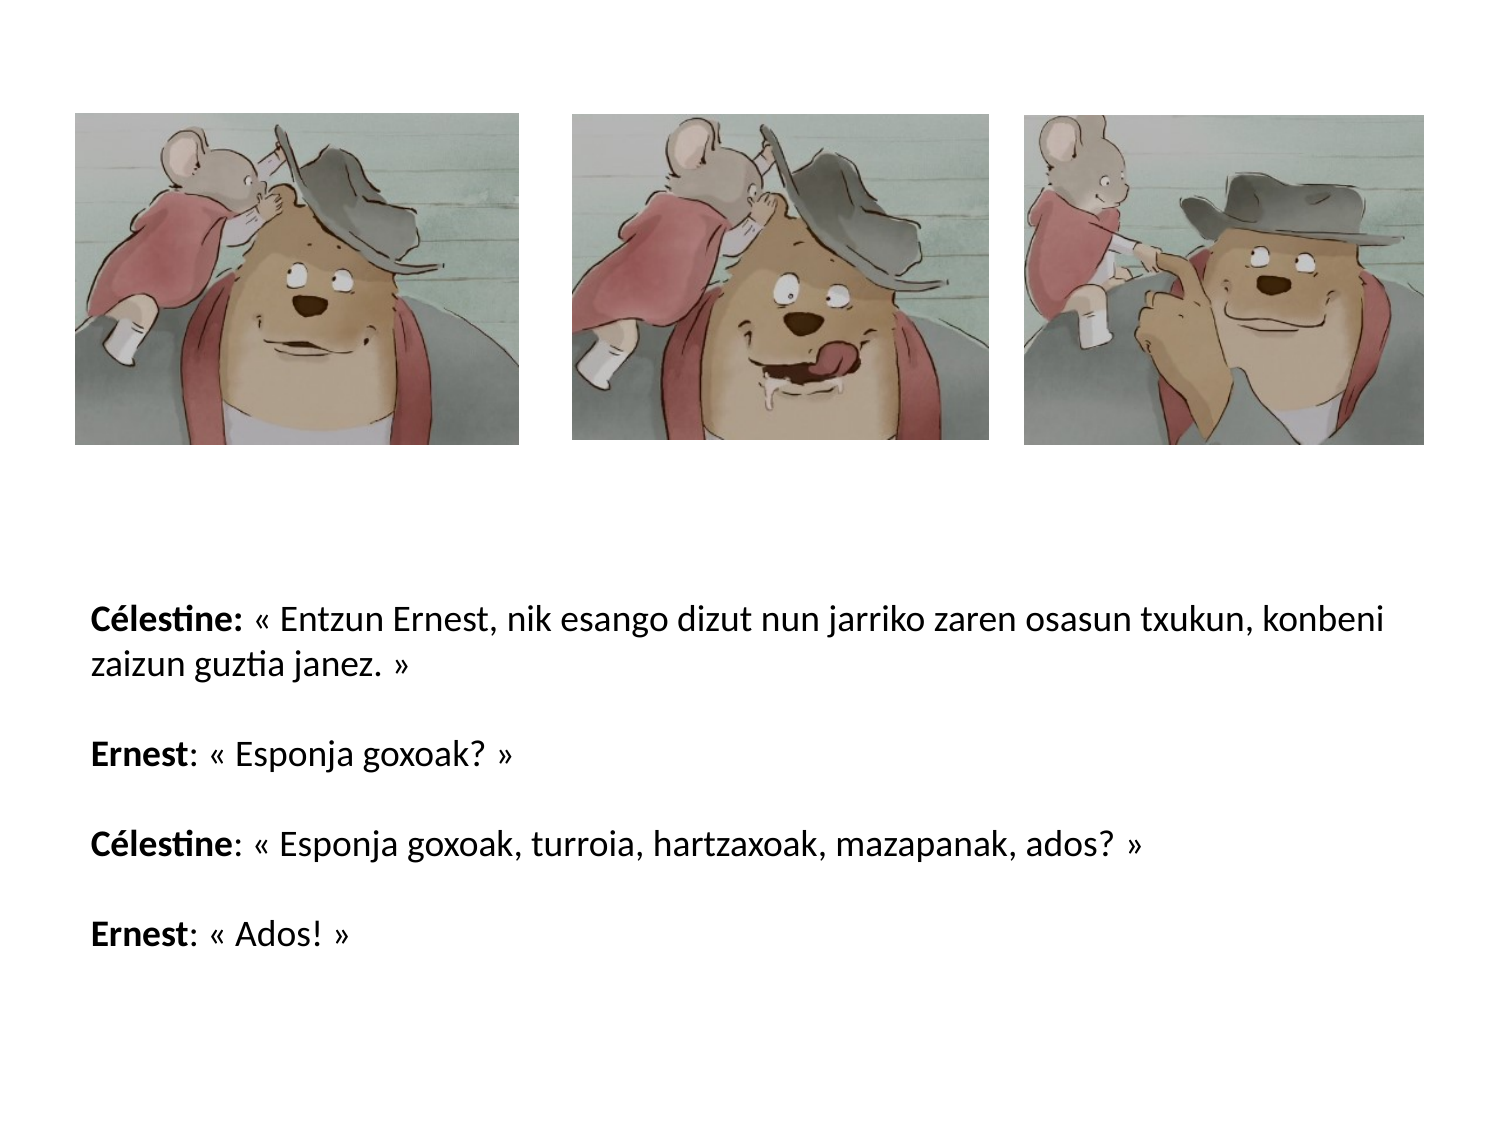

Célestine: « Entzun Ernest, nik esango dizut nun jarriko zaren osasun txukun, konbeni zaizun guztia janez. »
Ernest: « Esponja goxoak? »
Célestine: « Esponja goxoak, turroia, hartzaxoak, mazapanak, ados? »
Ernest: « Ados! »